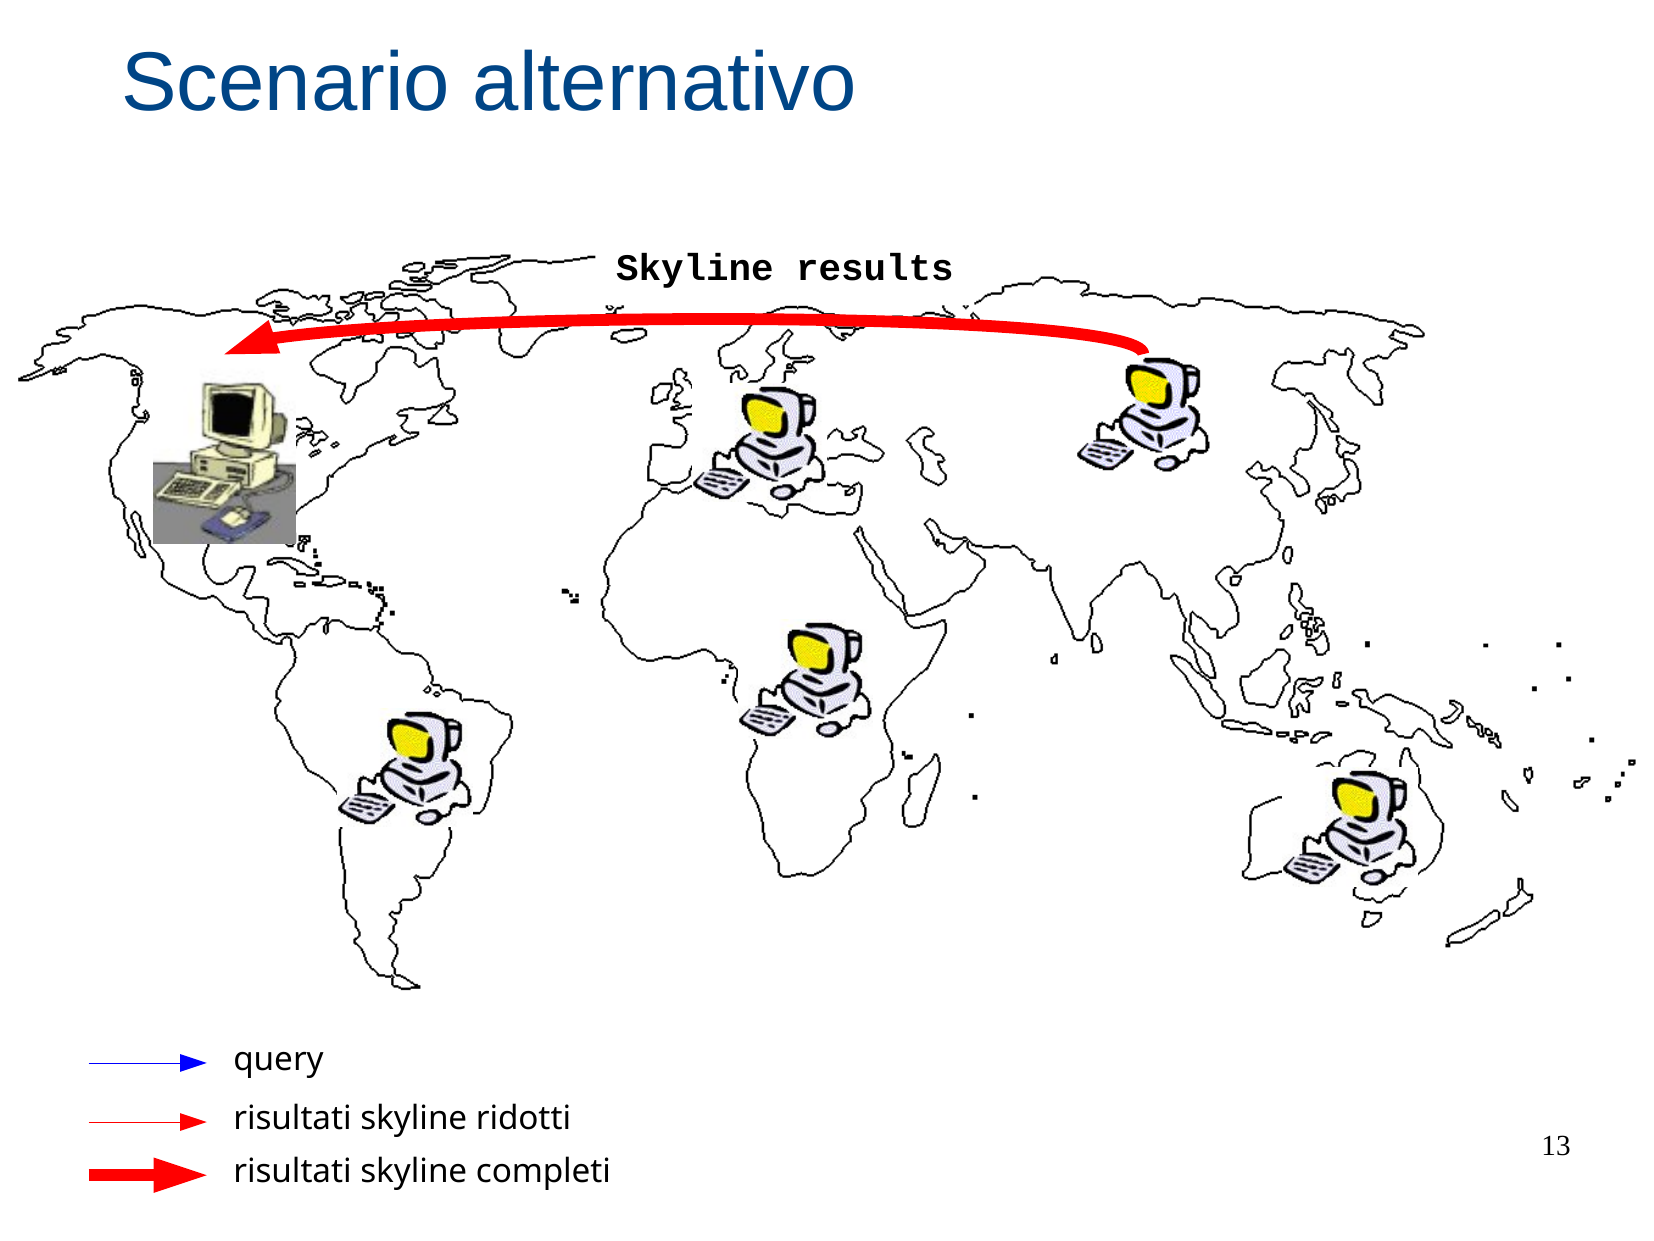

# Scenario alternativo
Skyline results
query
risultati skyline ridotti
13
risultati skyline completi